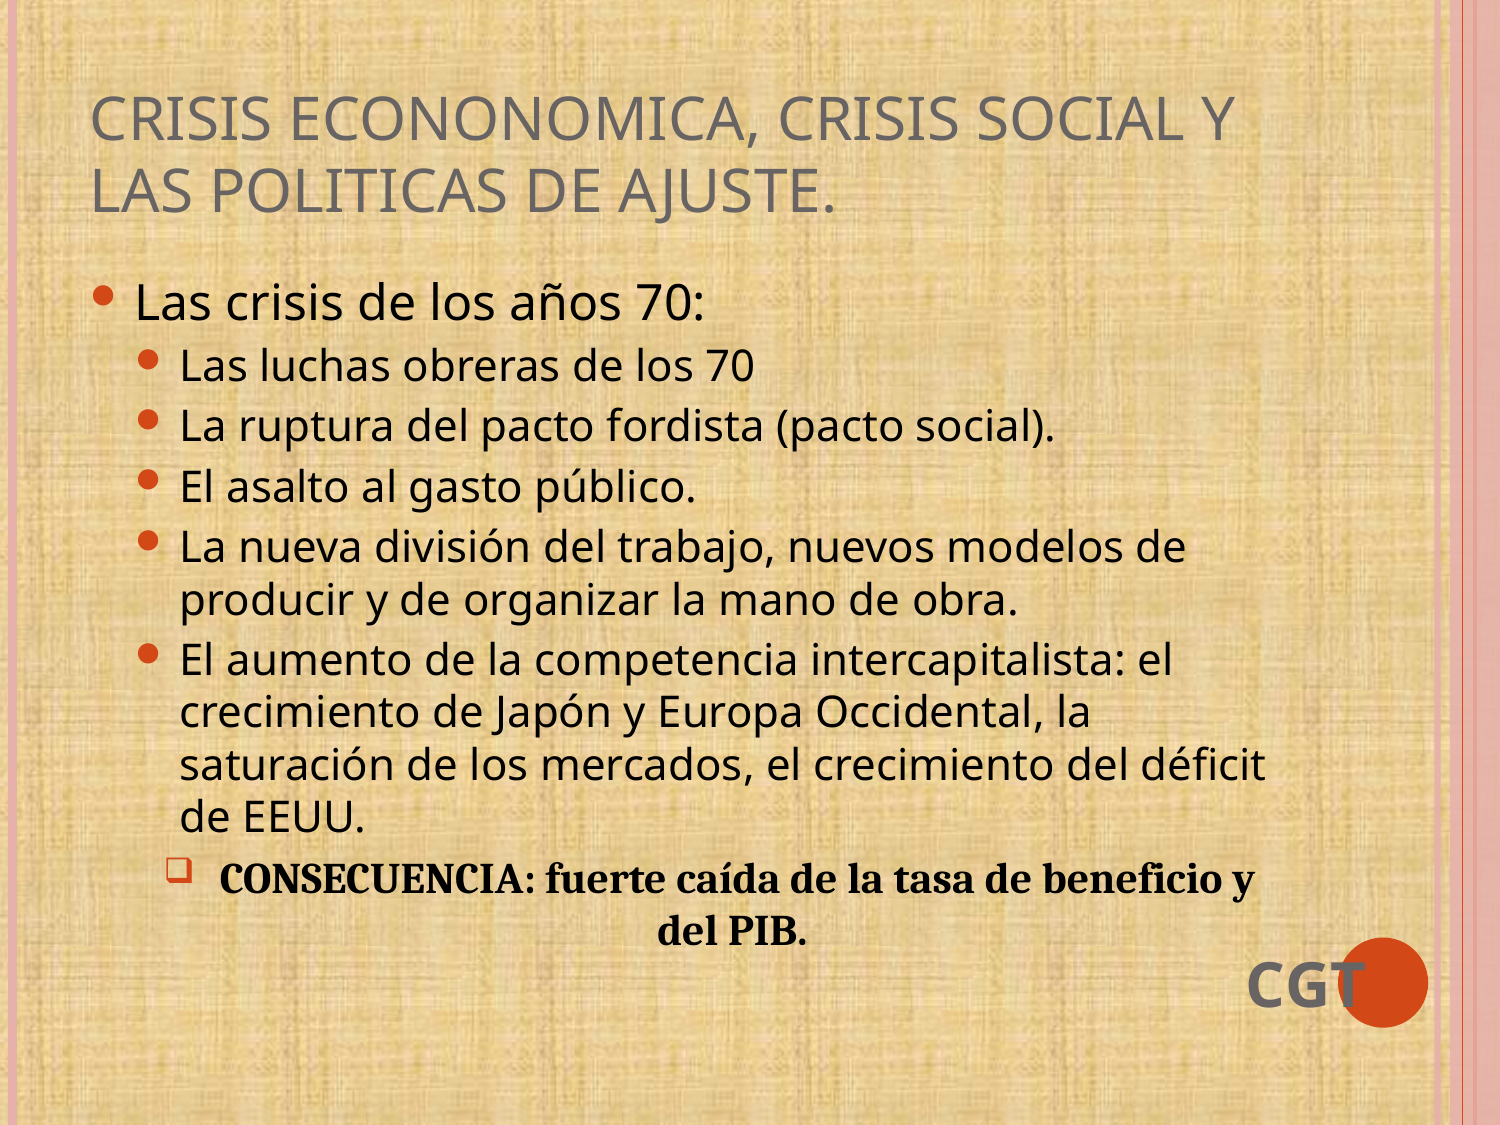

# CRISIS ECONONOMICA, CRISIS SOCIAL Y LAS POLITICAS DE AJUSTE.
Las crisis de los años 70:
Las luchas obreras de los 70
La ruptura del pacto fordista (pacto social).
El asalto al gasto público.
La nueva división del trabajo, nuevos modelos de producir y de organizar la mano de obra.
El aumento de la competencia intercapitalista: el crecimiento de Japón y Europa Occidental, la saturación de los mercados, el crecimiento del déficit de EEUU.
 CONSECUENCIA: fuerte caída de la tasa de beneficio y del PIB.
CGT